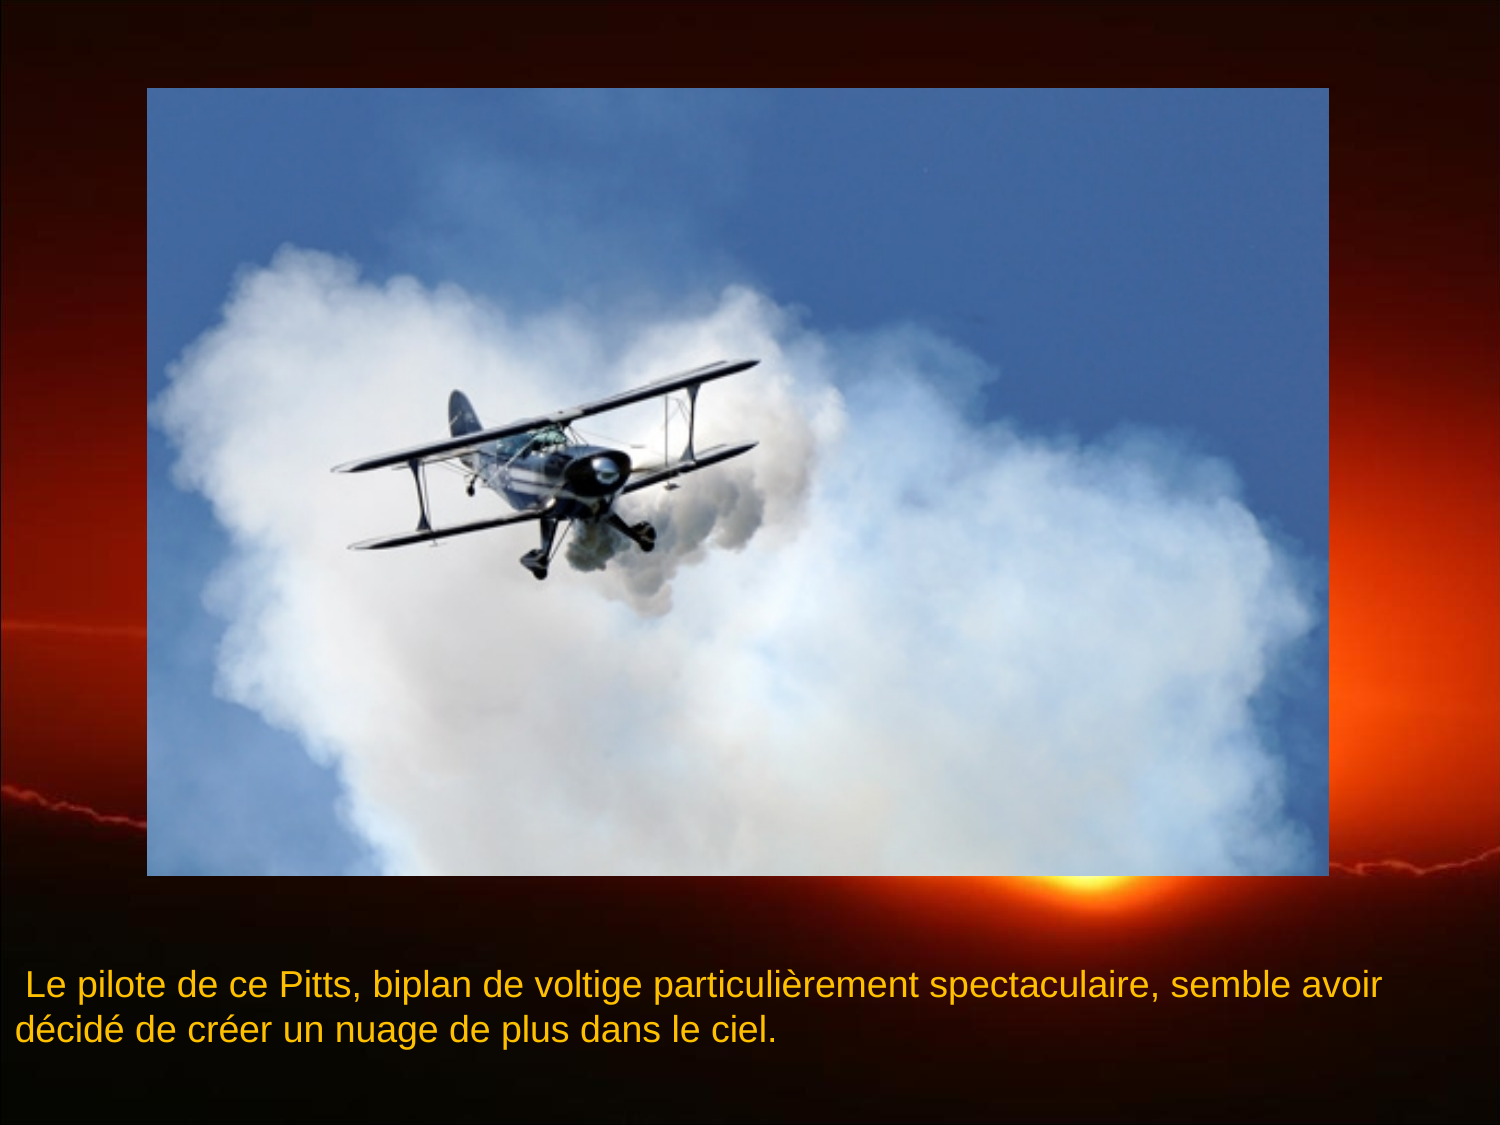

Le pilote de ce Pitts, biplan de voltige particulièrement spectaculaire, semble avoir décidé de créer un nuage de plus dans le ciel.